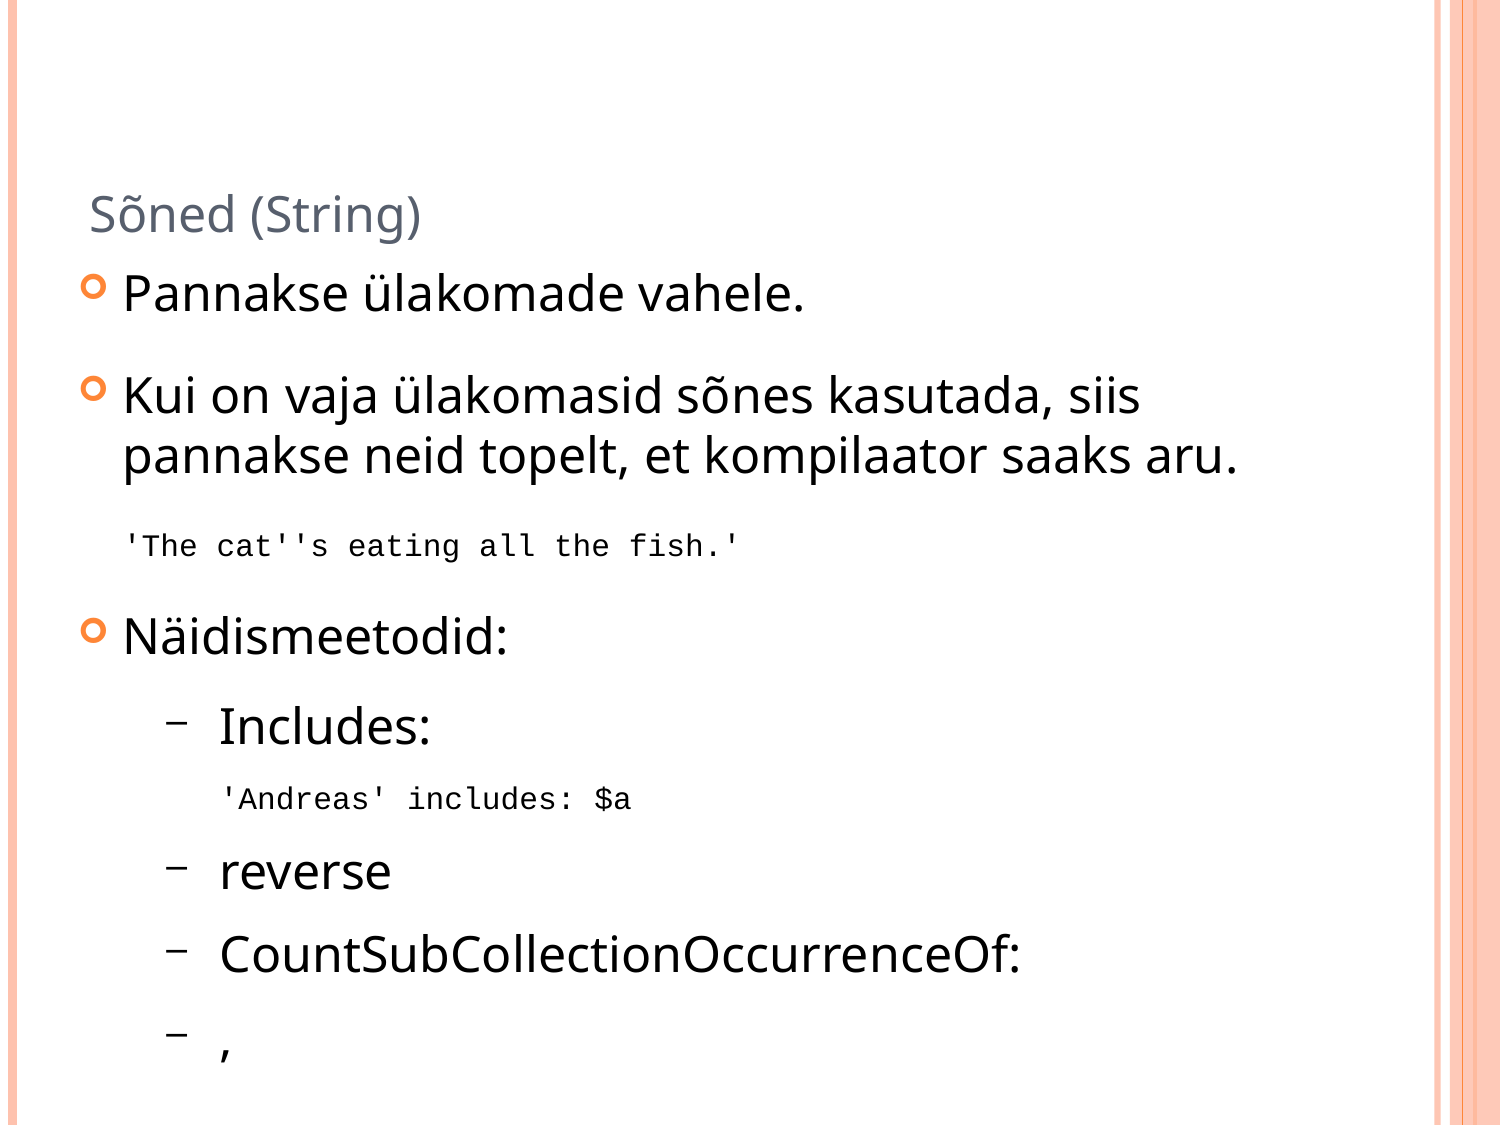

# Sõned (String)
Pannakse ülakomade vahele.
Kui on vaja ülakomasid sõnes kasutada, siis pannakse neid topelt, et kompilaator saaks aru.
'The cat''s eating all the fish.'
Näidismeetodid:
Includes:
'Andreas' includes: $a
reverse
CountSubCollectionOccurrenceOf:
,